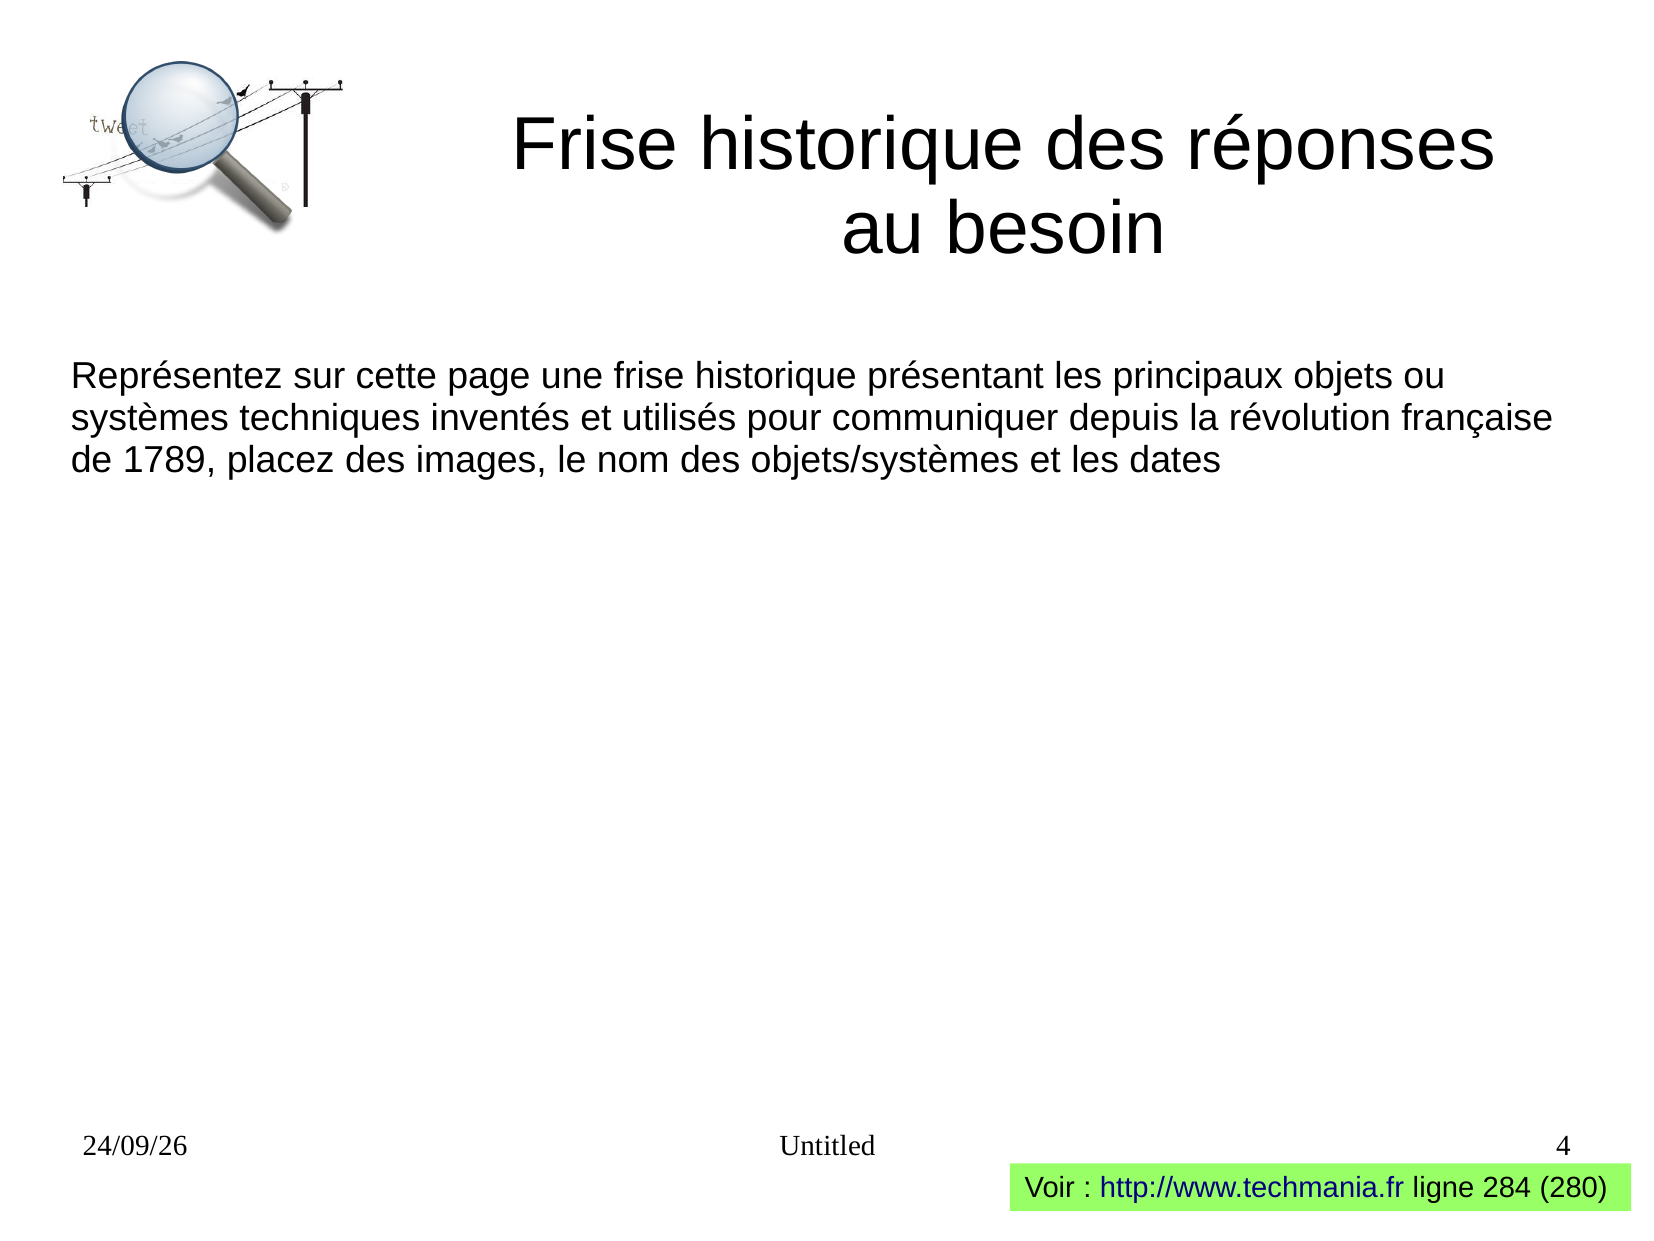

# Frise historique des réponses au besoin
Représentez sur cette page une frise historique présentant les principaux objets ou systèmes techniques inventés et utilisés pour communiquer depuis la révolution française de 1789, placez des images, le nom des objets/systèmes et les dates
4
Voir : http://www.techmania.fr ligne 284 (280)